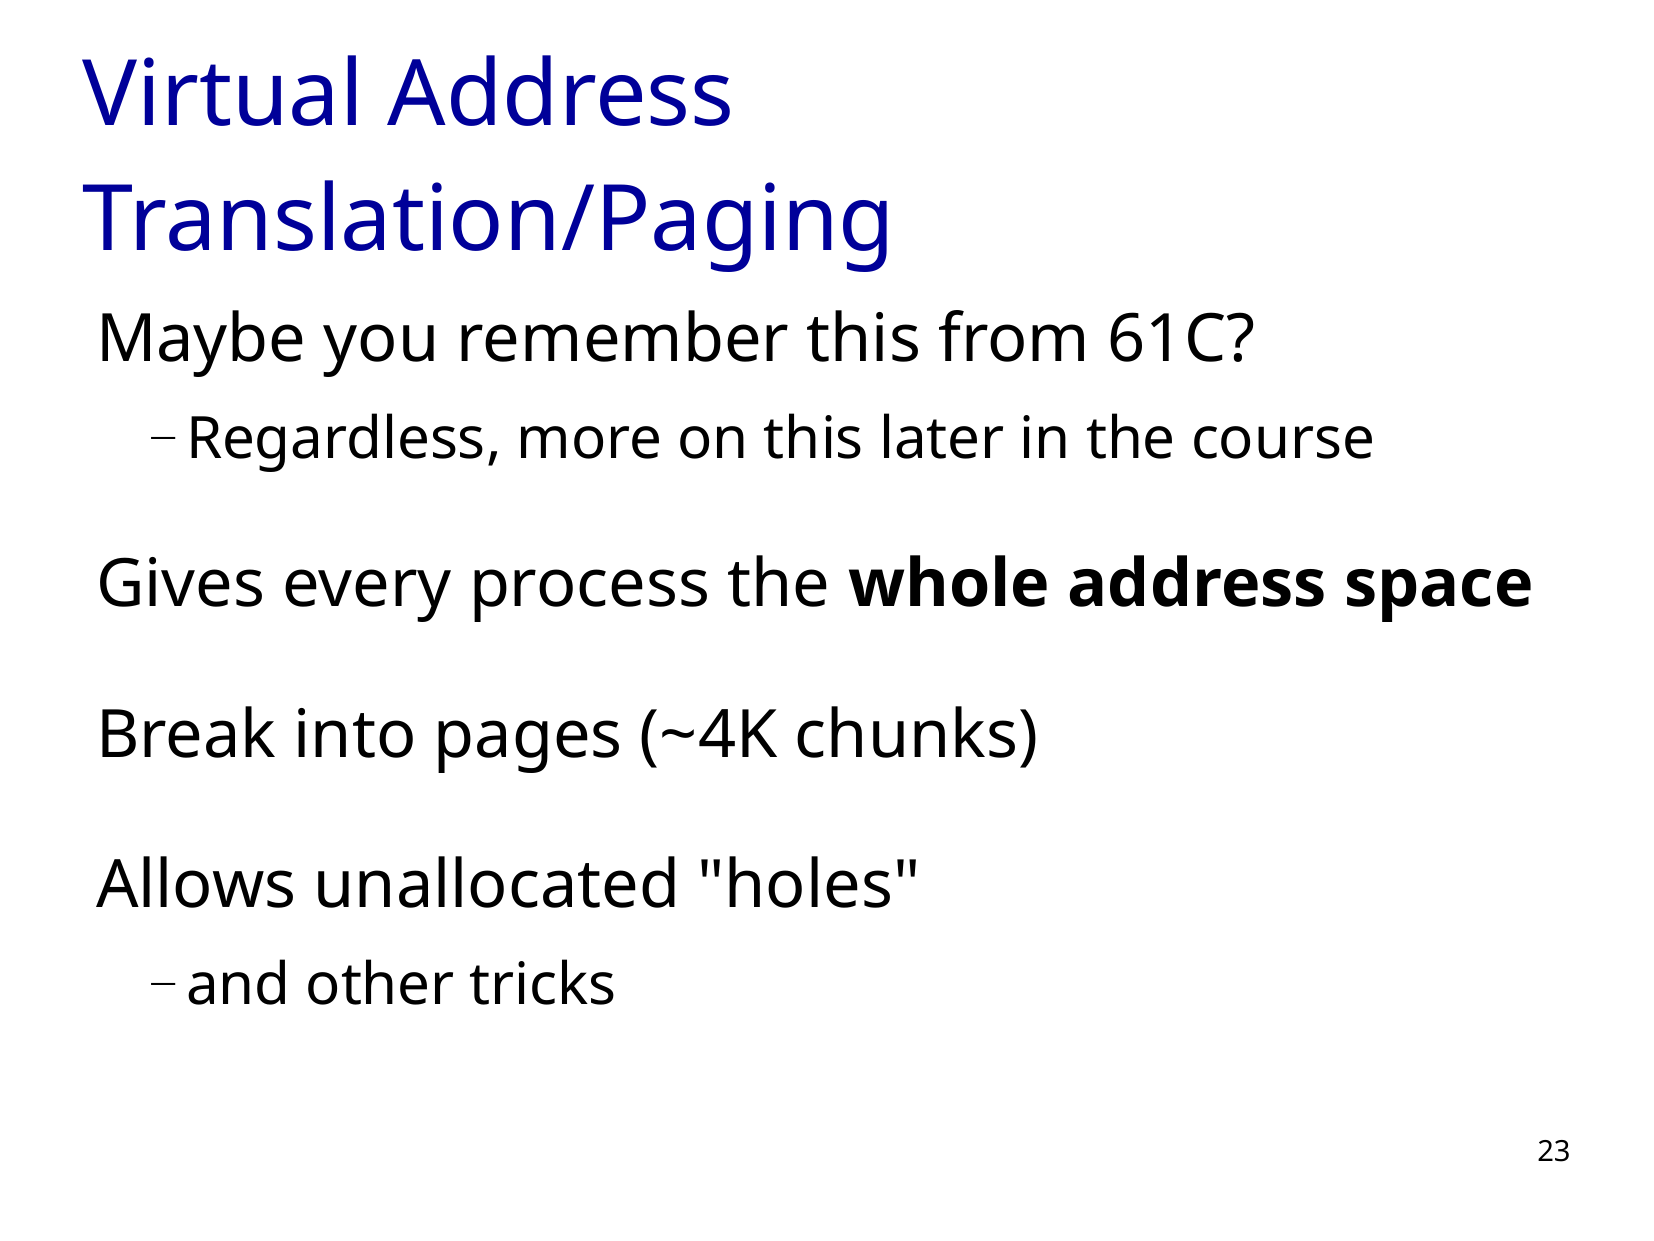

# Virtual Address Translation/Paging
Maybe you remember this from 61C?
Regardless, more on this later in the course
Gives every process the whole address space
Break into pages (~4K chunks)
Allows unallocated "holes"
and other tricks
23